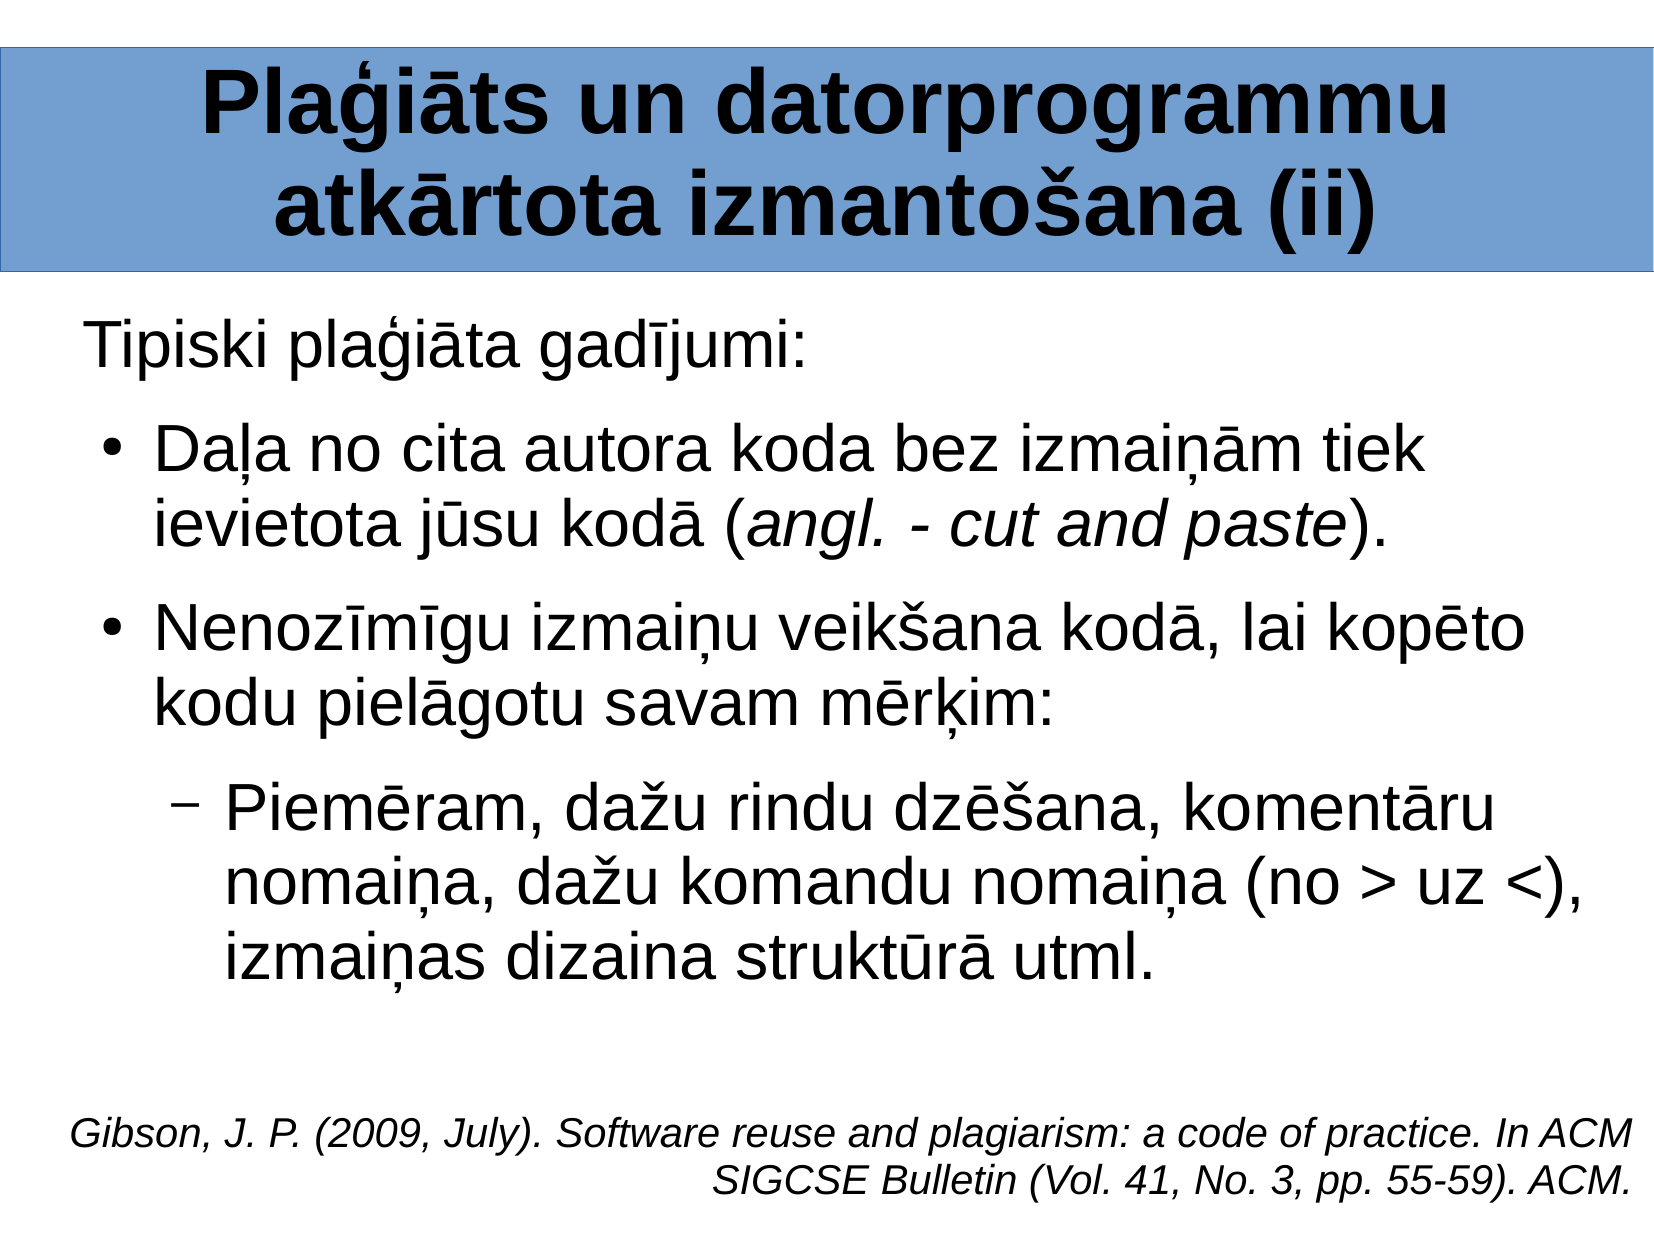

# Plaģiāts un datorprogrammu atkārtota izmantošana (ii)
Tipiski plaģiāta gadījumi:
Daļa no cita autora koda bez izmaiņām tiek ievietota jūsu kodā (angl. - cut and paste).
Nenozīmīgu izmaiņu veikšana kodā, lai kopēto kodu pielāgotu savam mērķim:
Piemēram, dažu rindu dzēšana, komentāru nomaiņa, dažu komandu nomaiņa (no > uz <), izmaiņas dizaina struktūrā utml.
Gibson, J. P. (2009, July). Software reuse and plagiarism: a code of practice. In ACM SIGCSE Bulletin (Vol. 41, No. 3, pp. 55-59). ACM.